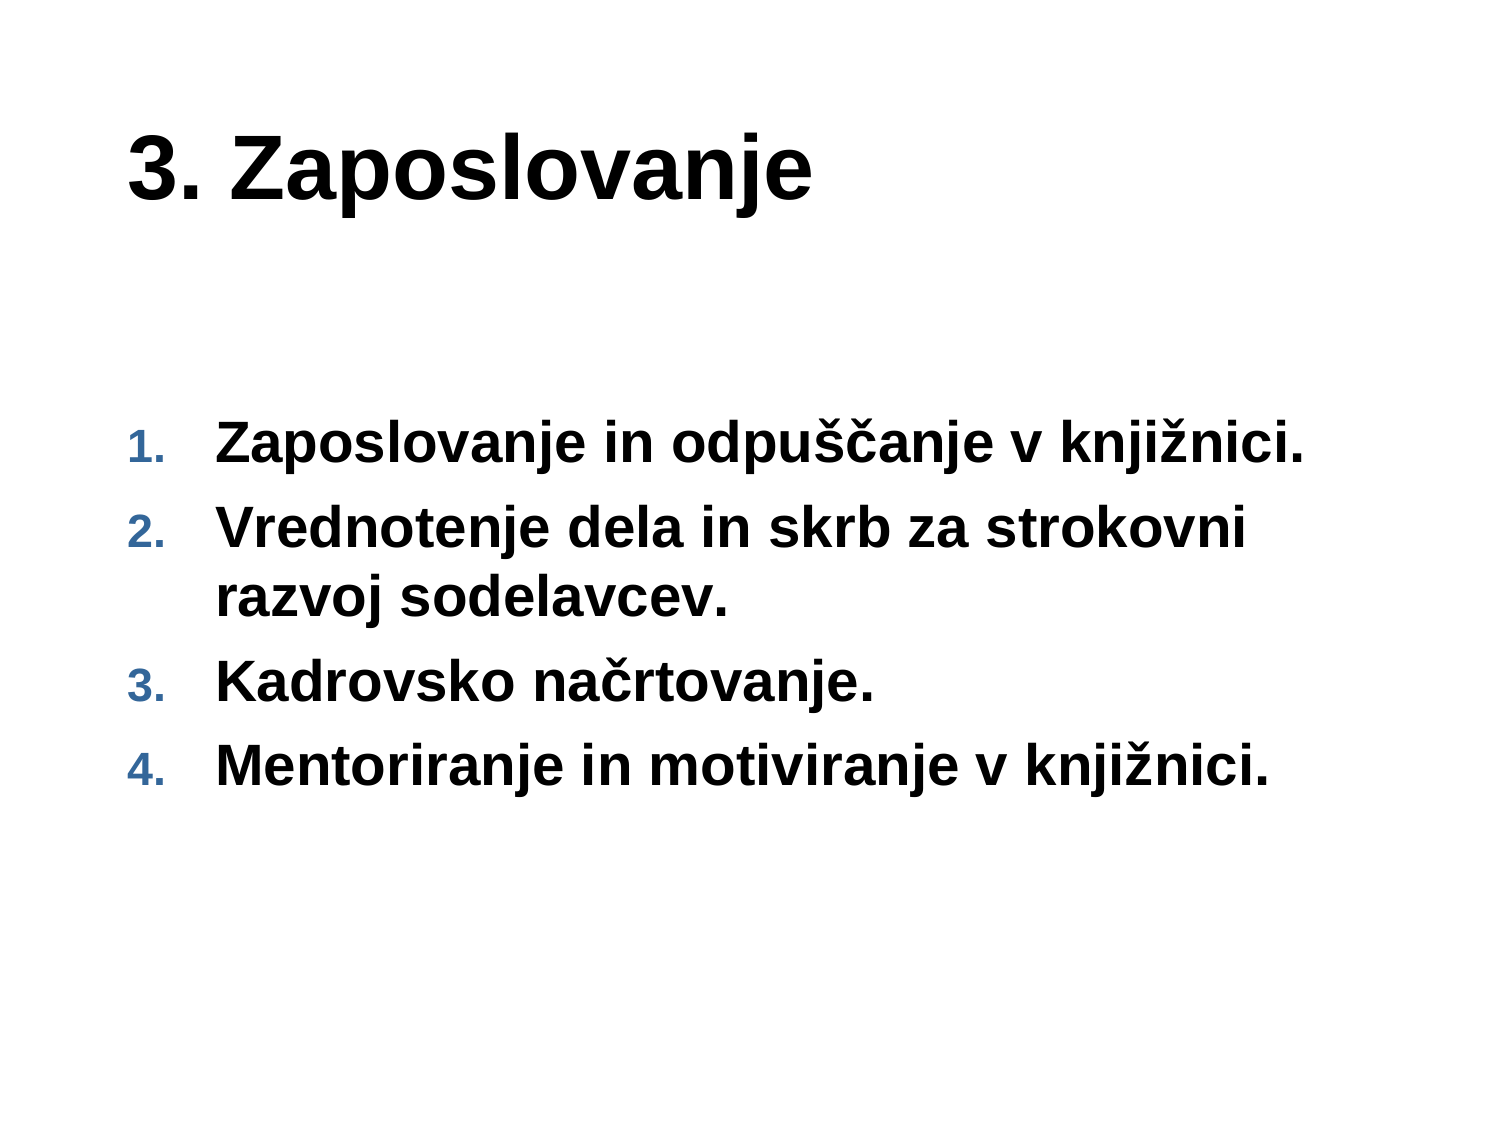

# 3. Zaposlovanje
Zaposlovanje in odpuščanje v knjižnici.
Vrednotenje dela in skrb za strokovni razvoj sodelavcev.
Kadrovsko načrtovanje.
Mentoriranje in motiviranje v knjižnici.